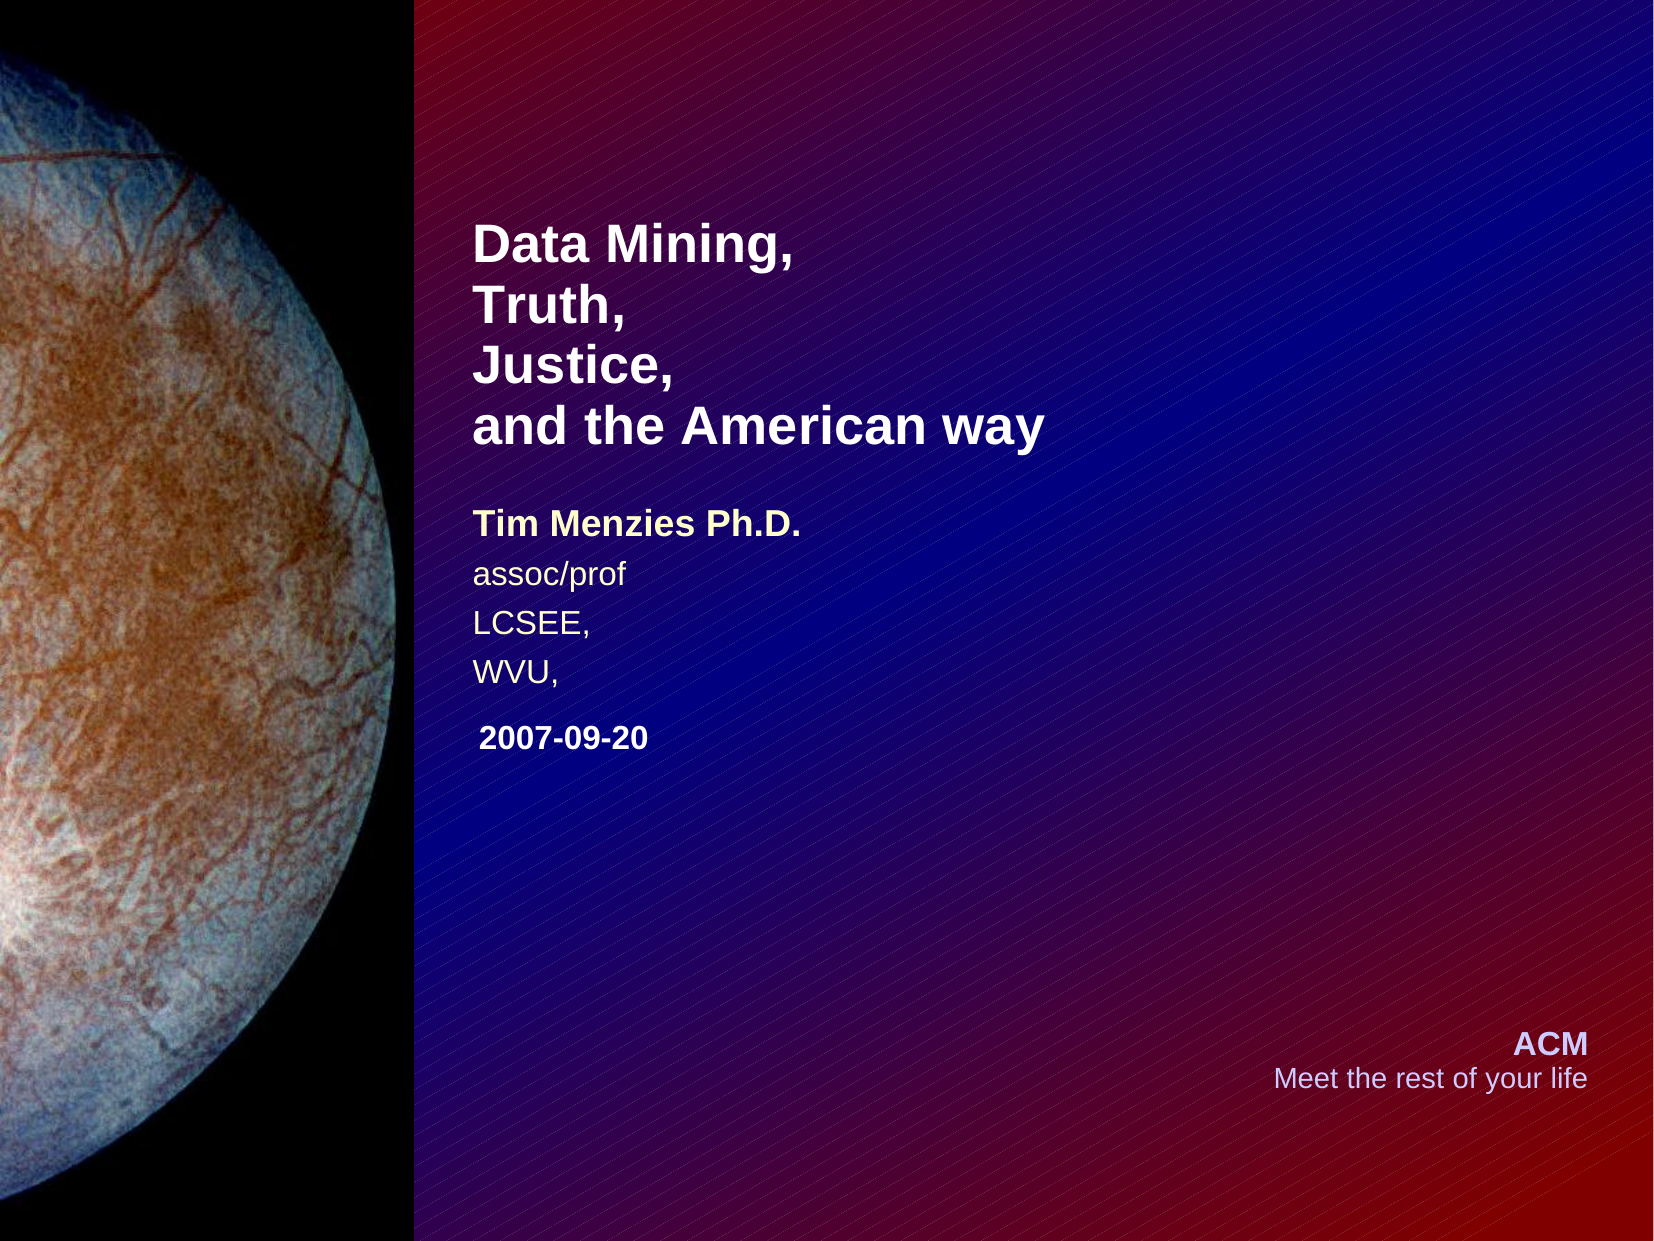

# Data Mining, Truth, Justice, and the American way